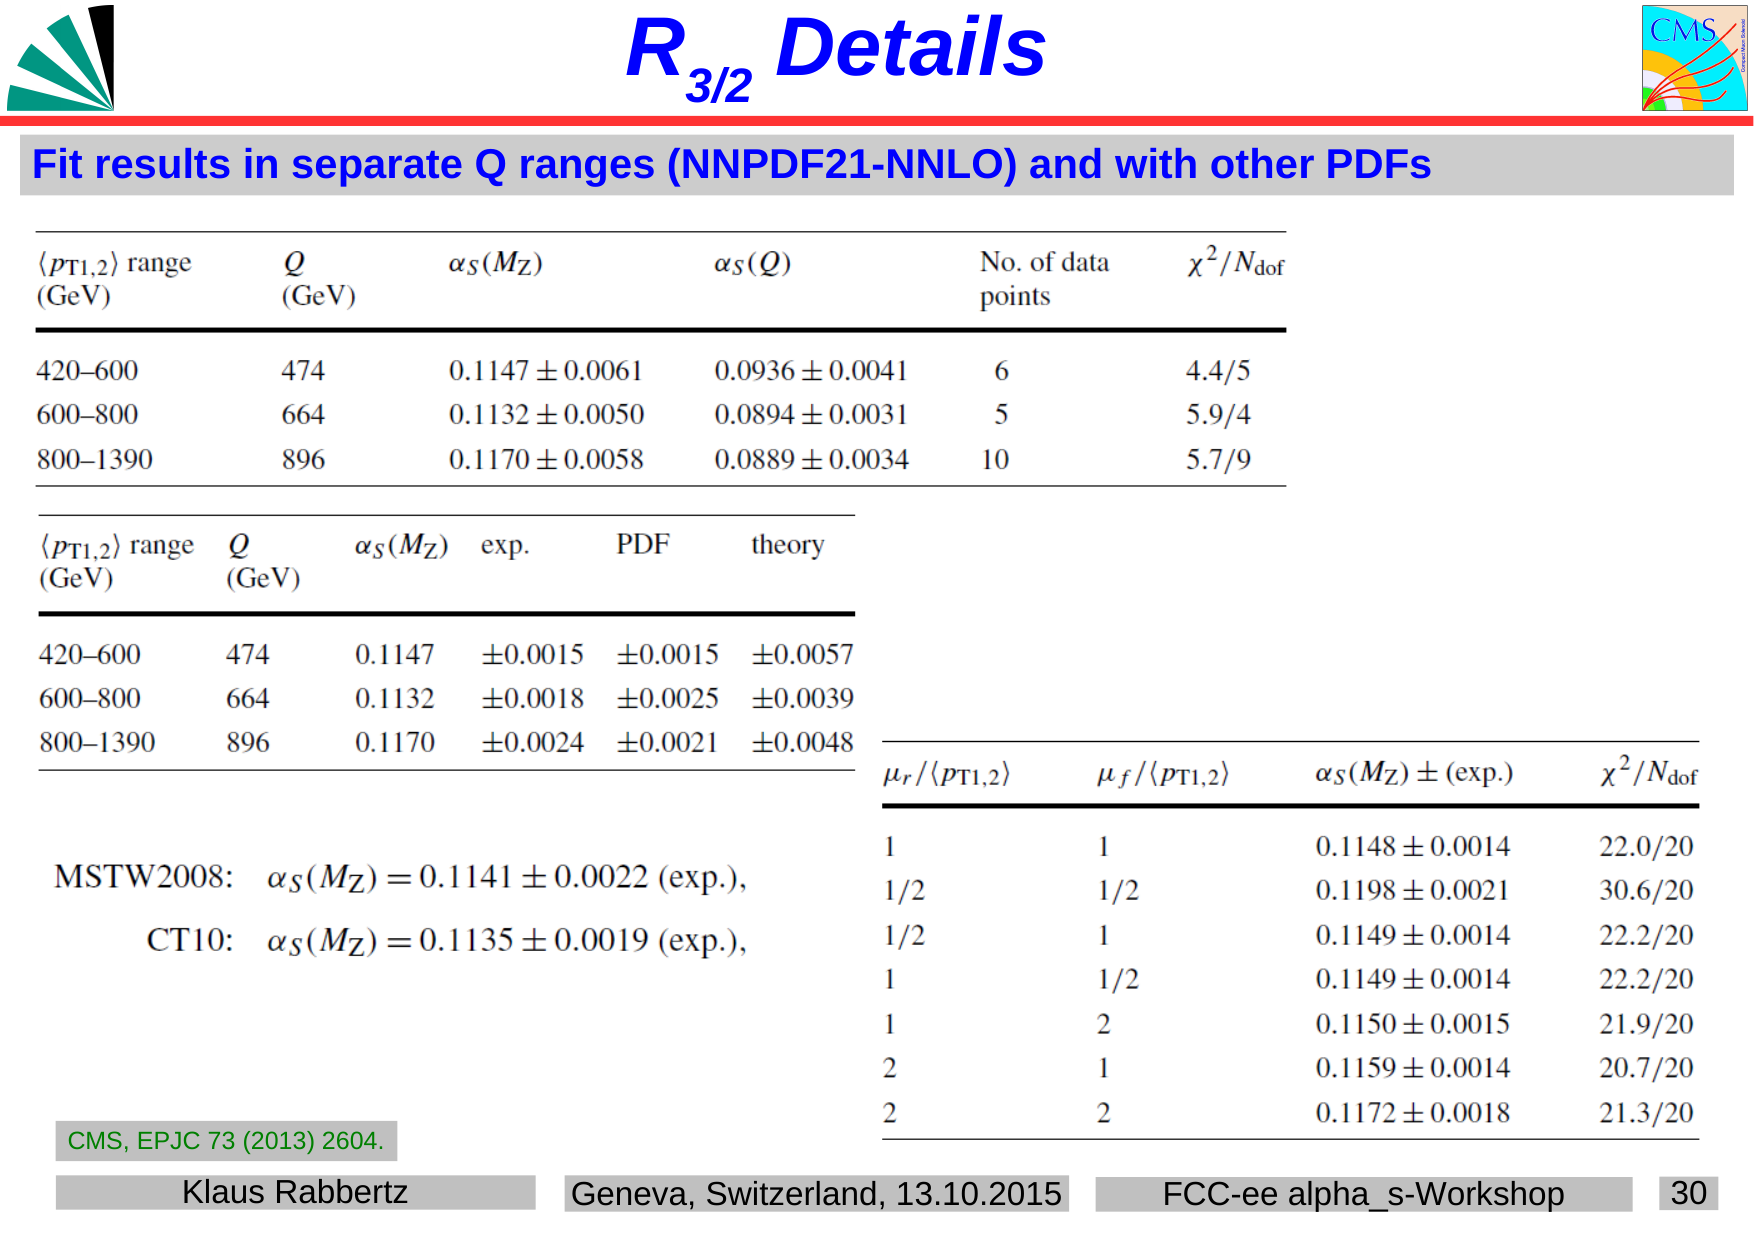

# R3/2 Details
Fit results in separate Q ranges (NNPDF21-NNLO) and with other PDFs
CMS, EPJC 73 (2013) 2604.